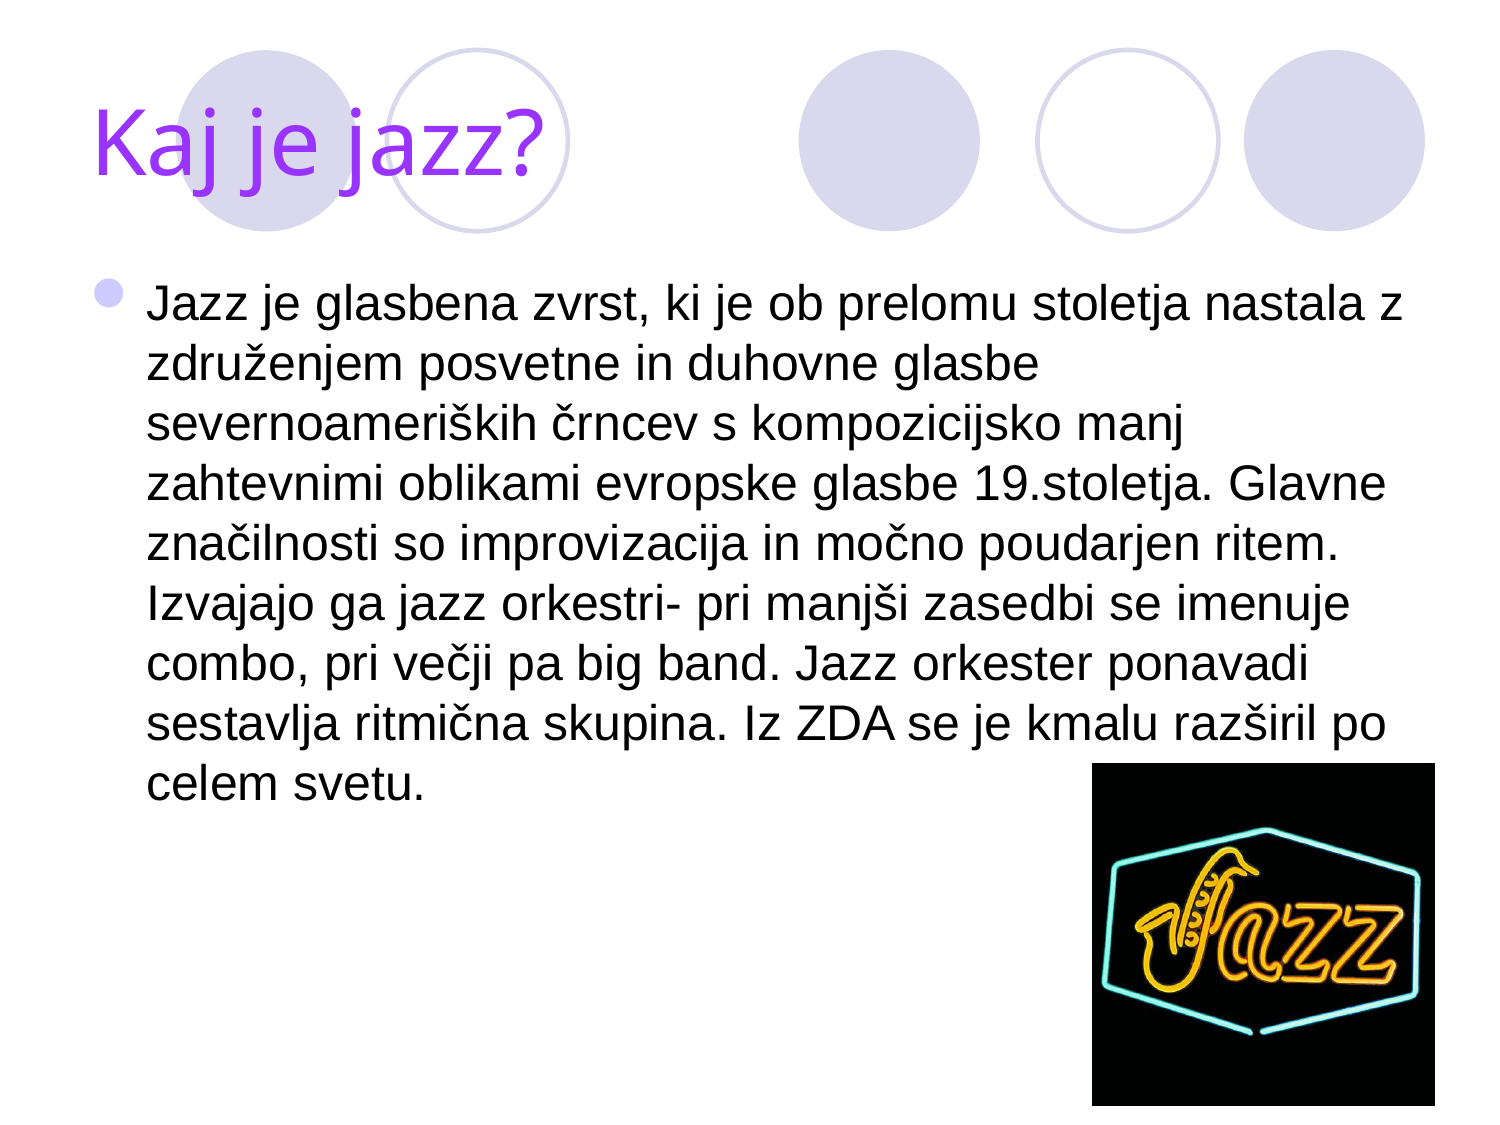

# Kaj je jazz?
Jazz je glasbena zvrst, ki je ob prelomu stoletja nastala z združenjem posvetne in duhovne glasbe severnoameriških črncev s kompozicijsko manj zahtevnimi oblikami evropske glasbe 19.stoletja. Glavne značilnosti so improvizacija in močno poudarjen ritem. Izvajajo ga jazz orkestri- pri manjši zasedbi se imenuje combo, pri večji pa big band. Jazz orkester ponavadi sestavlja ritmična skupina. Iz ZDA se je kmalu razširil po celem svetu.